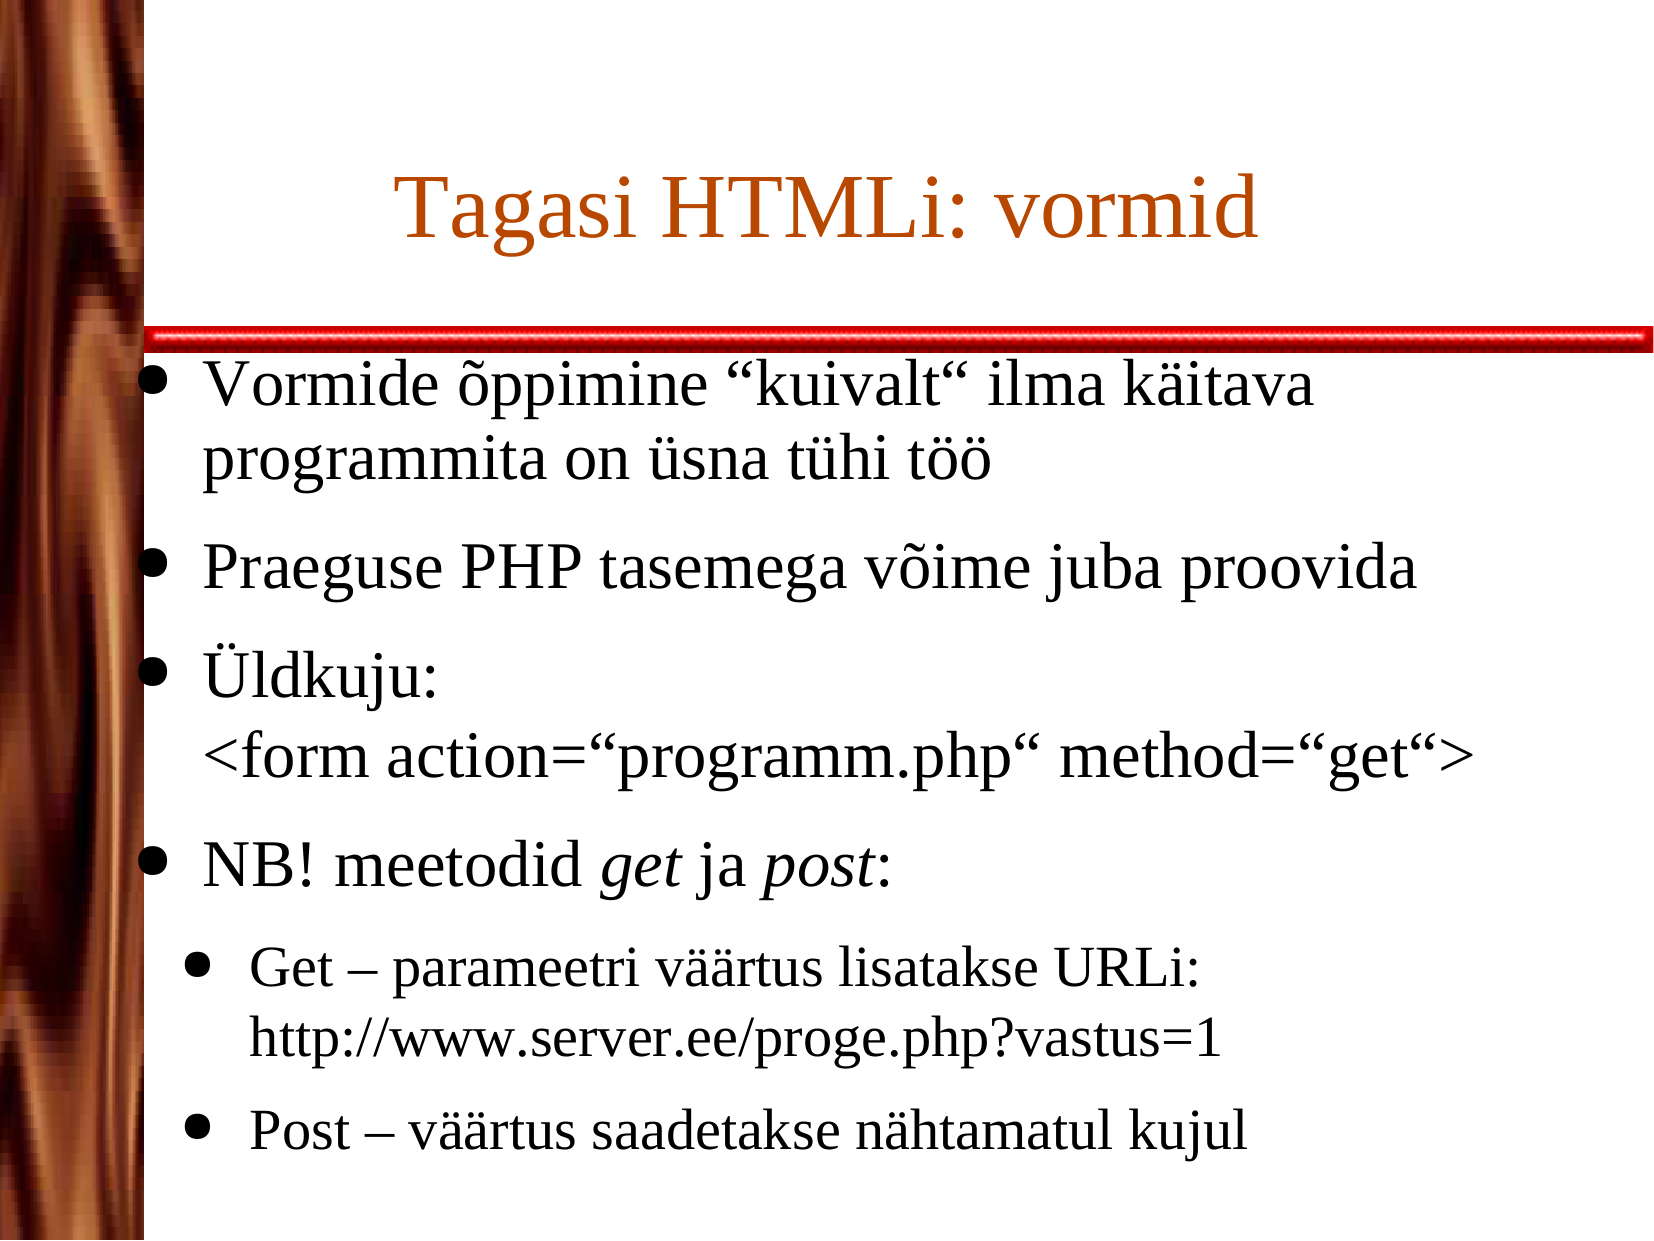

# Tagasi HTMLi: vormid
Vormide õppimine “kuivalt“ ilma käitava programmita on üsna tühi töö
Praeguse PHP tasemega võime juba proovida
Üldkuju:
<form action=“programm.php“ method=“get“>
NB! meetodid get ja post:
Get – parameetri väärtus lisatakse URLi:
http://www.server.ee/proge.php?vastus=1
Post – väärtus saadetakse nähtamatul kujul